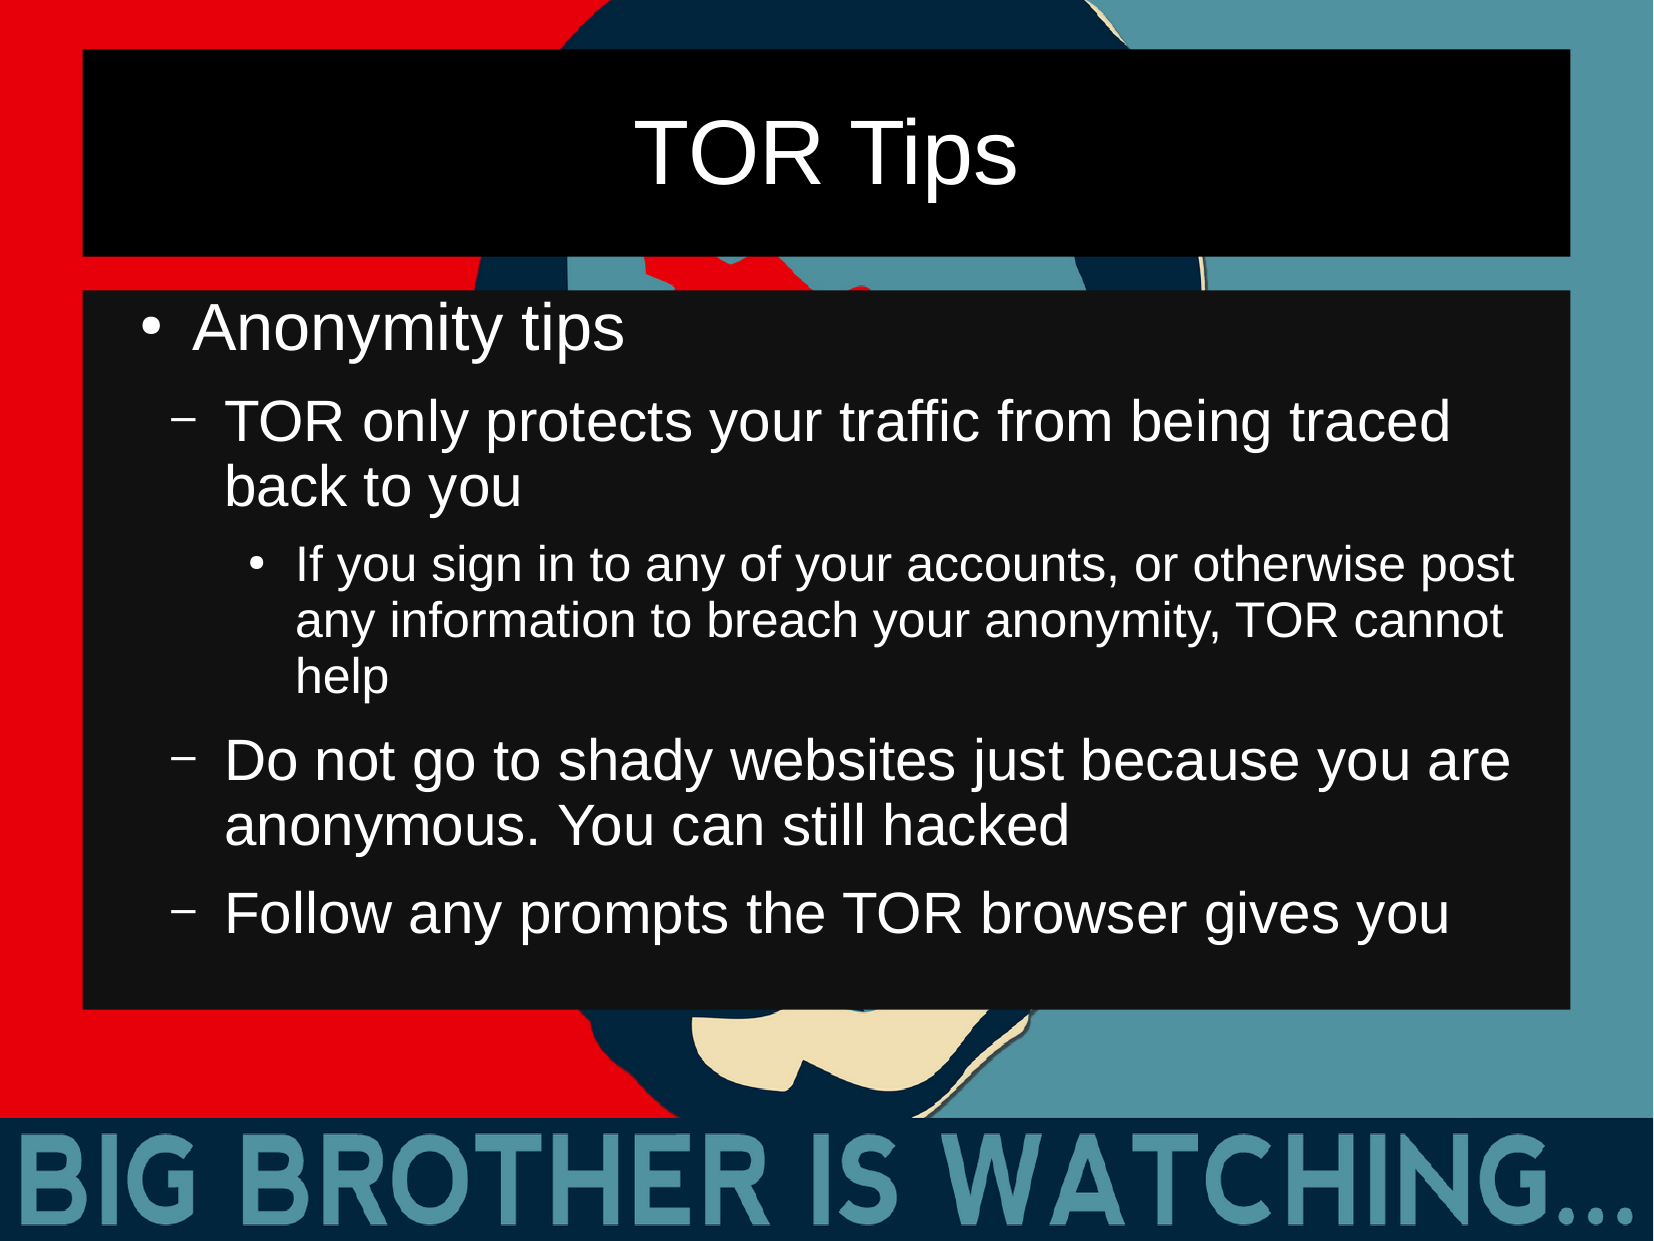

# TOR Tips
Anonymity tips
TOR only protects your traffic from being traced back to you
If you sign in to any of your accounts, or otherwise post any information to breach your anonymity, TOR cannot help
Do not go to shady websites just because you are anonymous. You can still hacked
Follow any prompts the TOR browser gives you